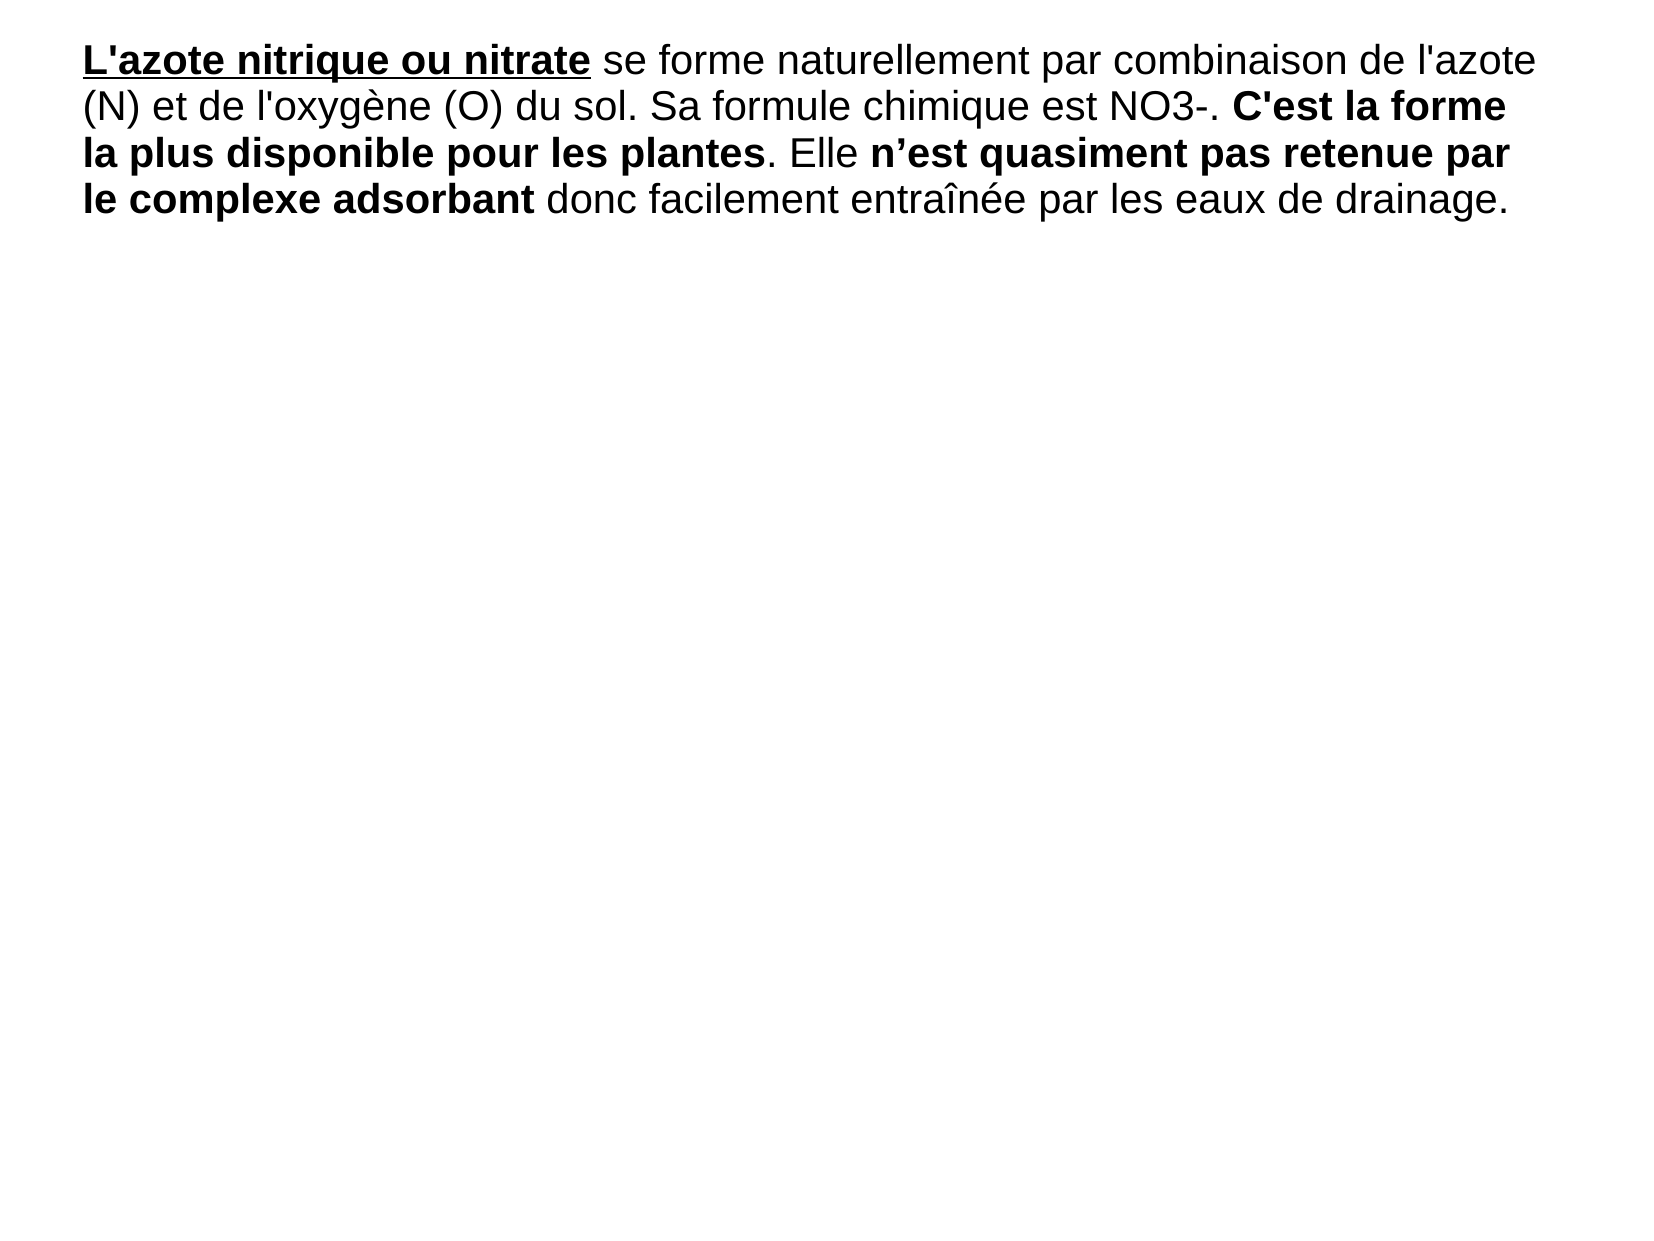

# L'azote nitrique ou nitrate se forme naturellement par combinaison de l'azote (N) et de l'oxygène (O) du sol. Sa formule chimique est NO3-. C'est la forme la plus disponible pour les plantes. Elle n’est quasiment pas retenue par le complexe adsorbant donc facilement entraînée par les eaux de drainage.